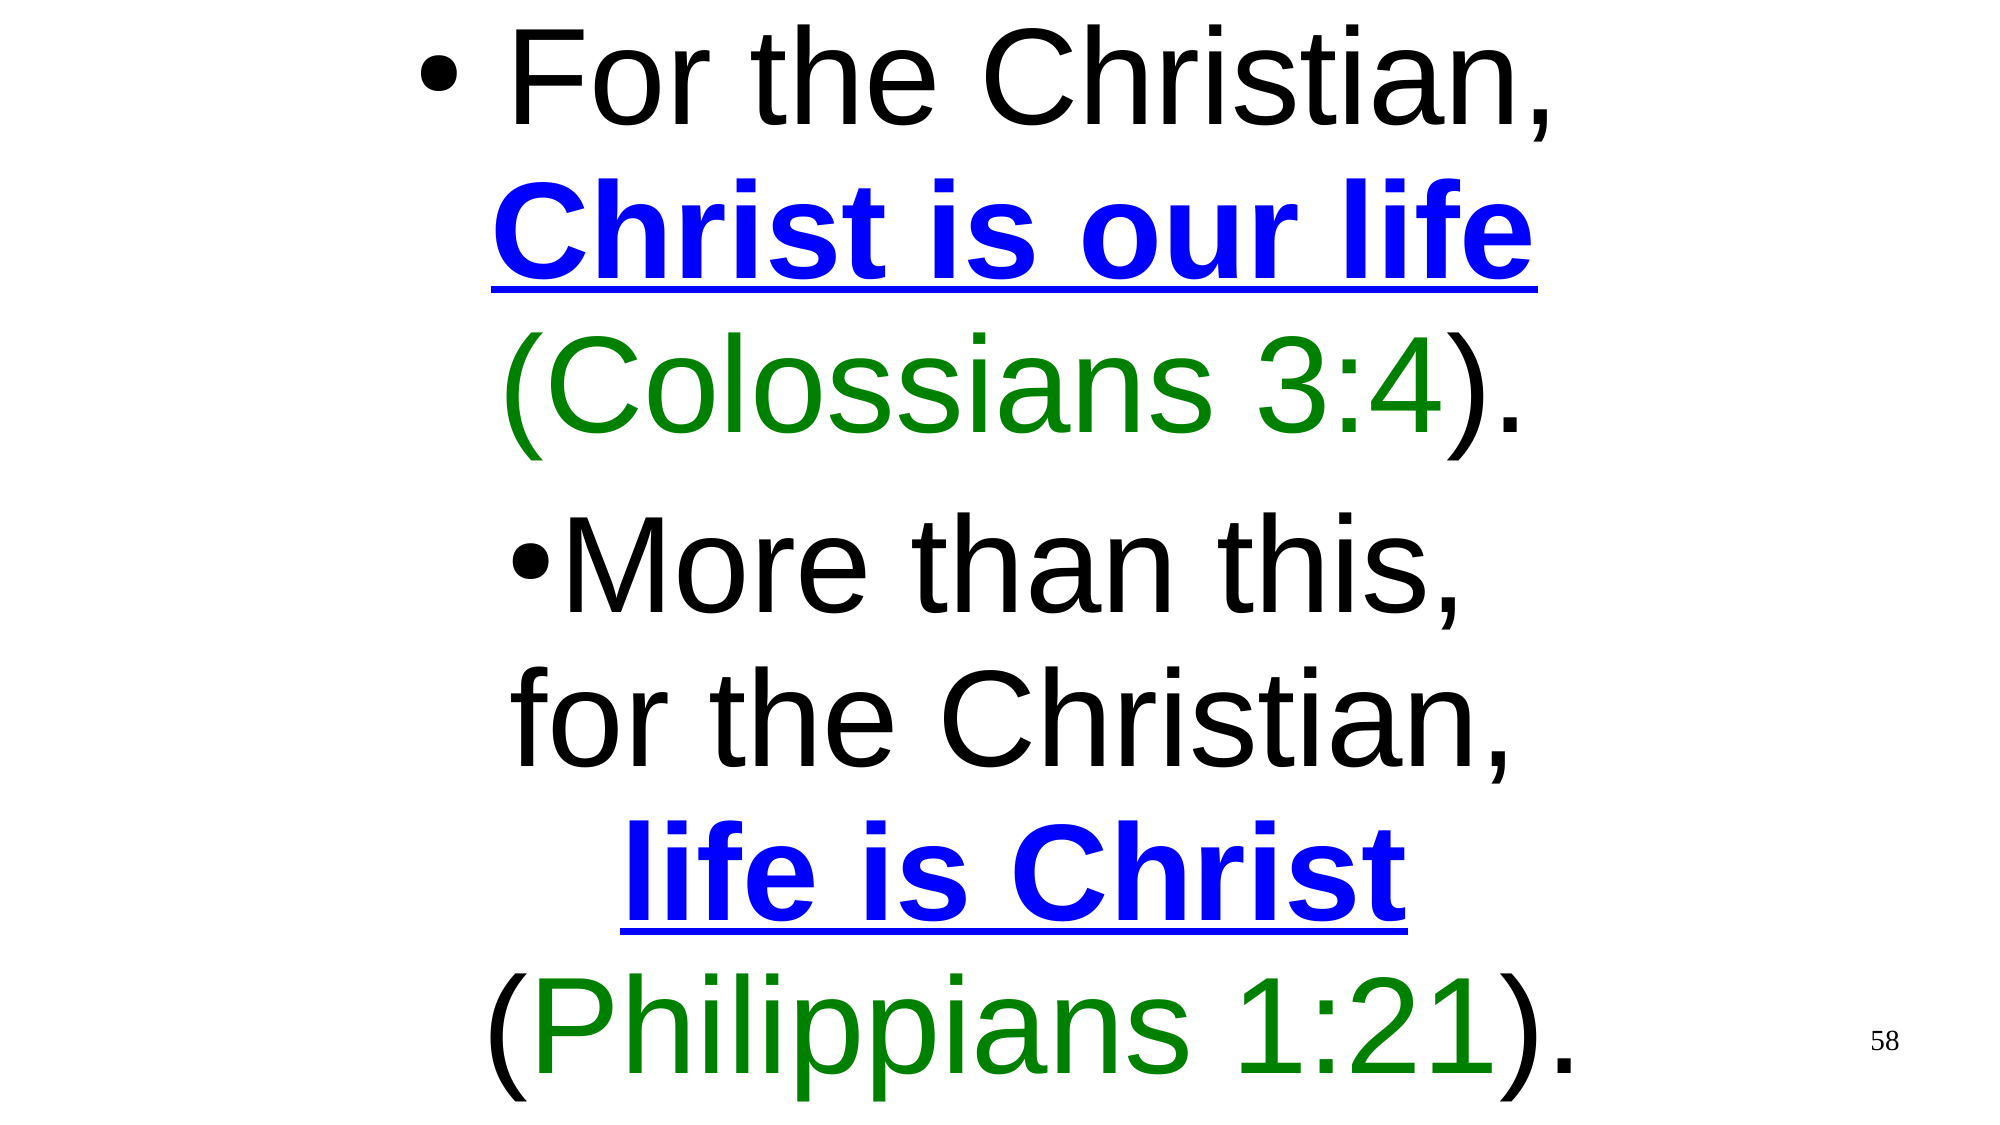

# For the Christian, Christ is our life (Colossians 3:4).
More than this,
for the Christian,
life is Christ
(Philippians 1:21).
58